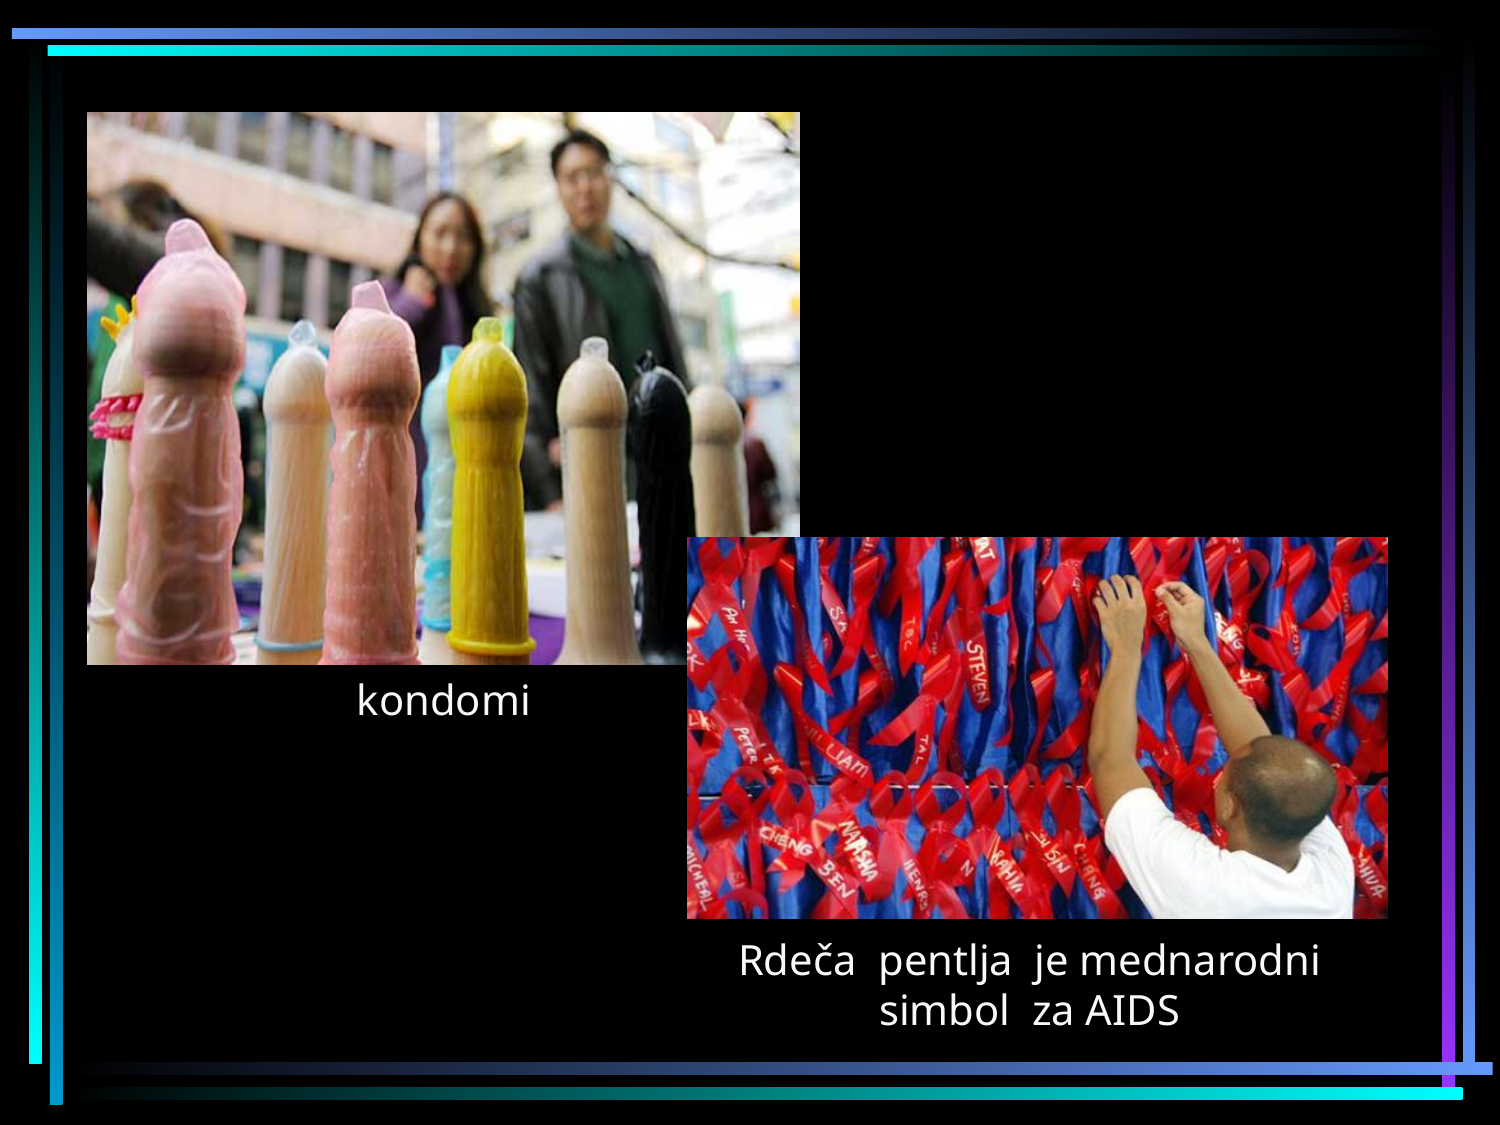

kondomi
Rdeča pentlja je mednarodni simbol za AIDS